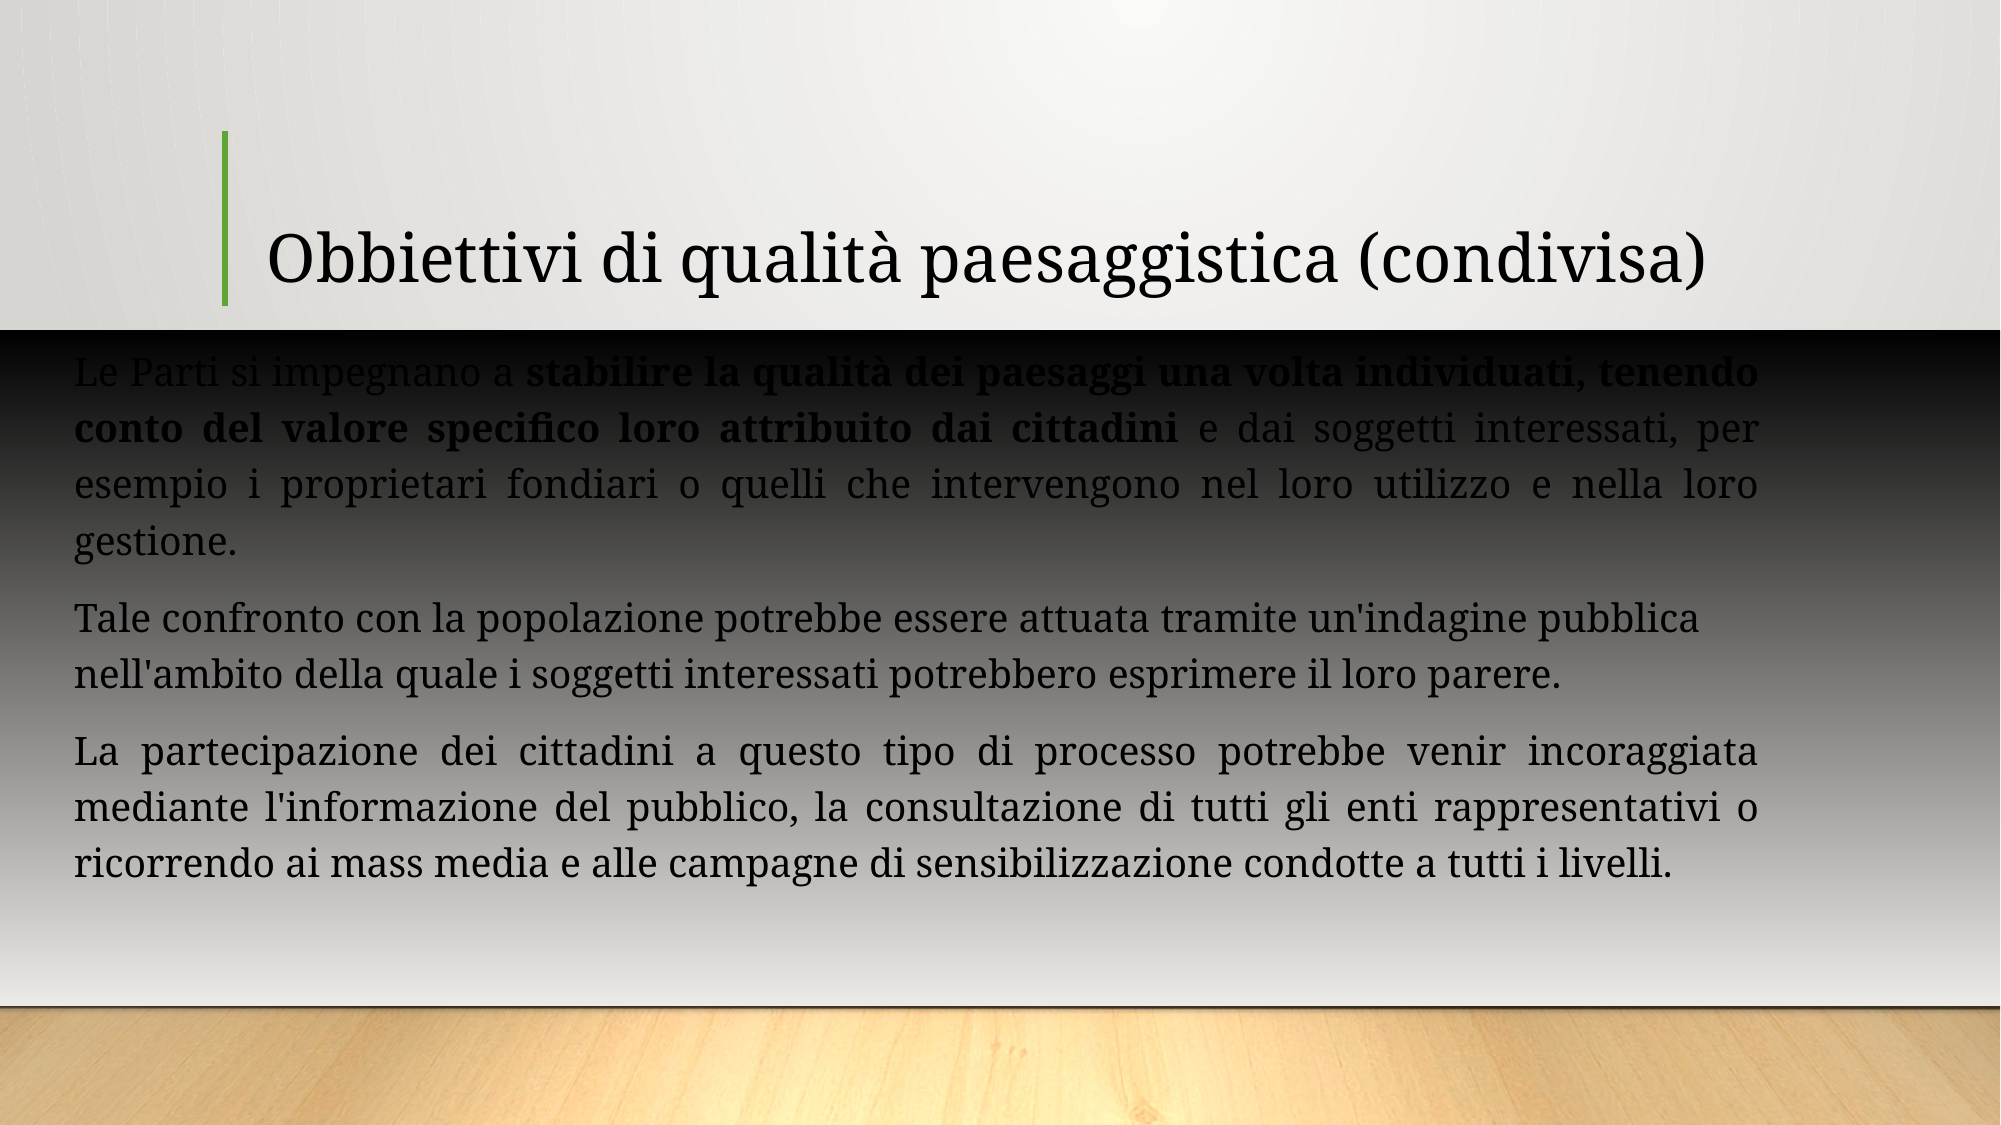

# Obbiettivi di qualità paesaggistica (condivisa)
Le Parti si impegnano a stabilire la qualità dei paesaggi una volta individuati, tenendo conto del valore specifico loro attribuito dai cittadini e dai soggetti interessati, per esempio i proprietari fondiari o quelli che intervengono nel loro utilizzo e nella loro gestione.
Tale confronto con la popolazione potrebbe essere attuata tramite un'indagine pubblica nell'ambito della quale i soggetti interessati potrebbero esprimere il loro parere.
La partecipazione dei cittadini a questo tipo di processo potrebbe venir incoraggiata mediante l'informazione del pubblico, la consultazione di tutti gli enti rappresentativi o ricorrendo ai mass media e alle campagne di sensibilizzazione condotte a tutti i livelli.